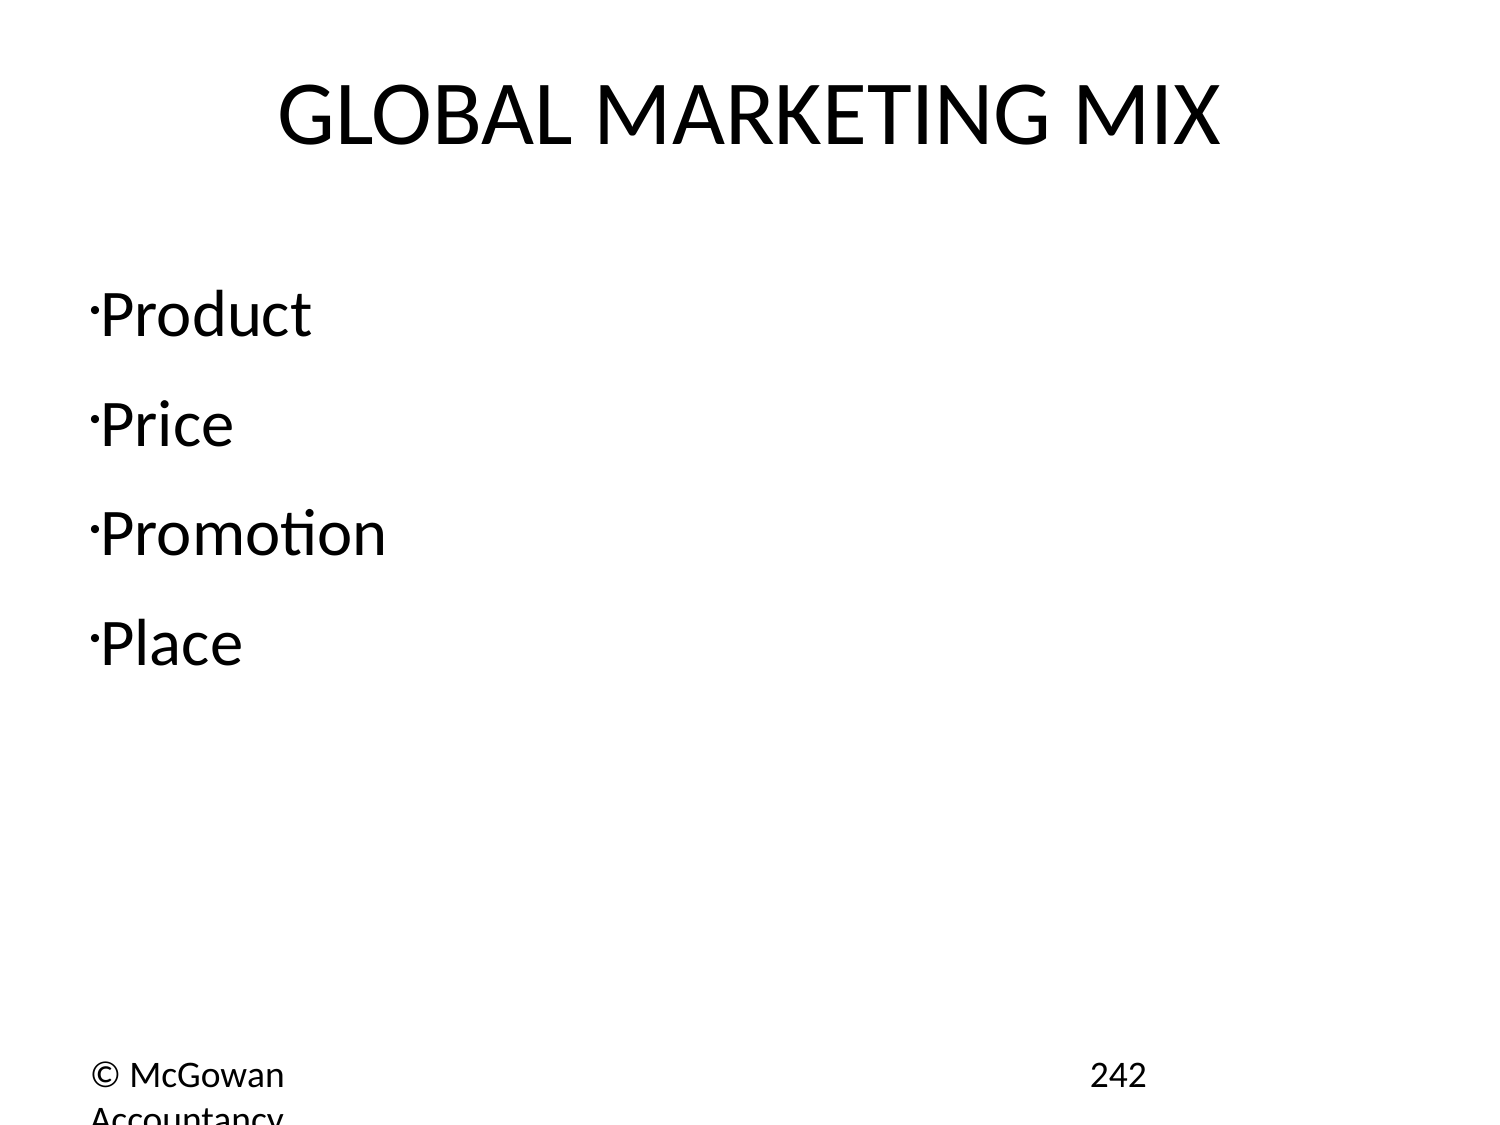

# GLOBAL MARKETING MIX
Product
Price
Promotion
Place
© McGowan Accountancy Services
242